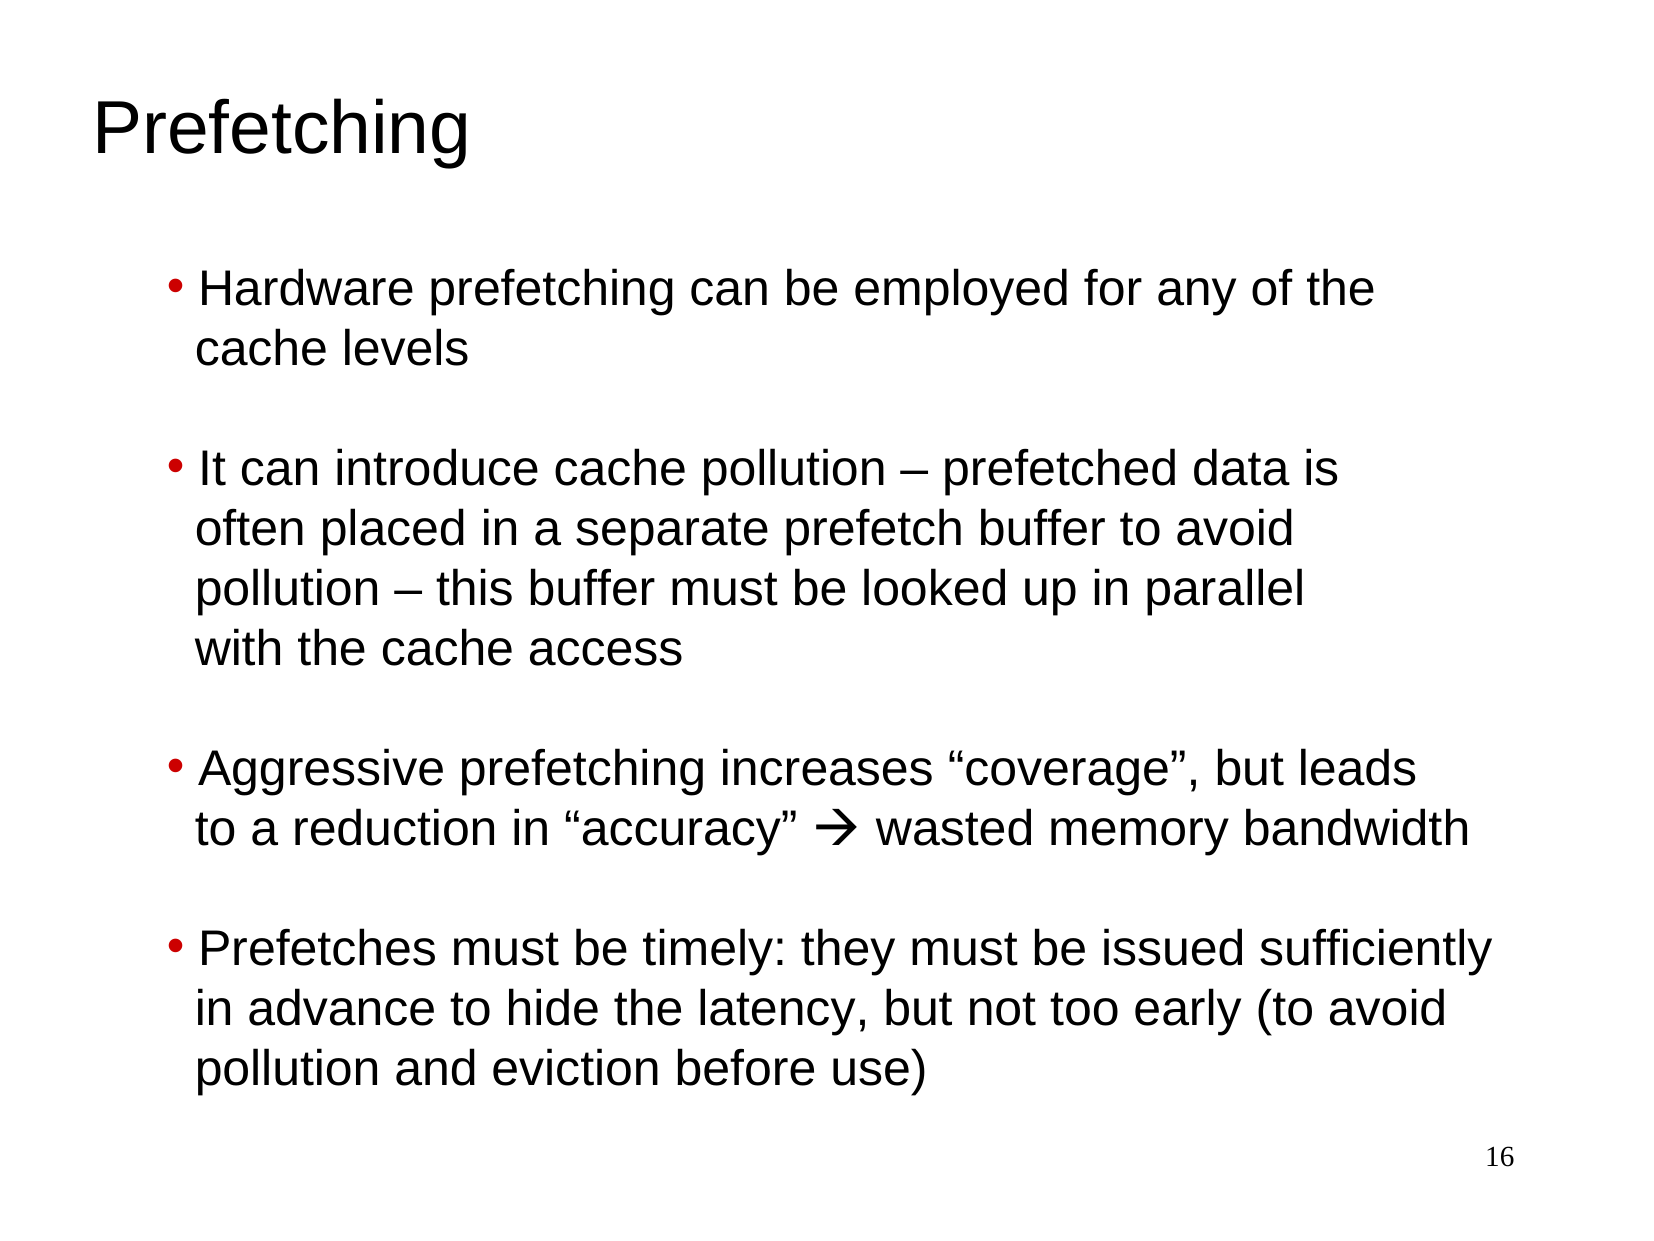

Prefetching
 Hardware prefetching can be employed for any of the
 cache levels
 It can introduce cache pollution – prefetched data is
 often placed in a separate prefetch buffer to avoid
 pollution – this buffer must be looked up in parallel
 with the cache access
 Aggressive prefetching increases “coverage”, but leads
 to a reduction in “accuracy”  wasted memory bandwidth
 Prefetches must be timely: they must be issued sufficiently
 in advance to hide the latency, but not too early (to avoid
 pollution and eviction before use)